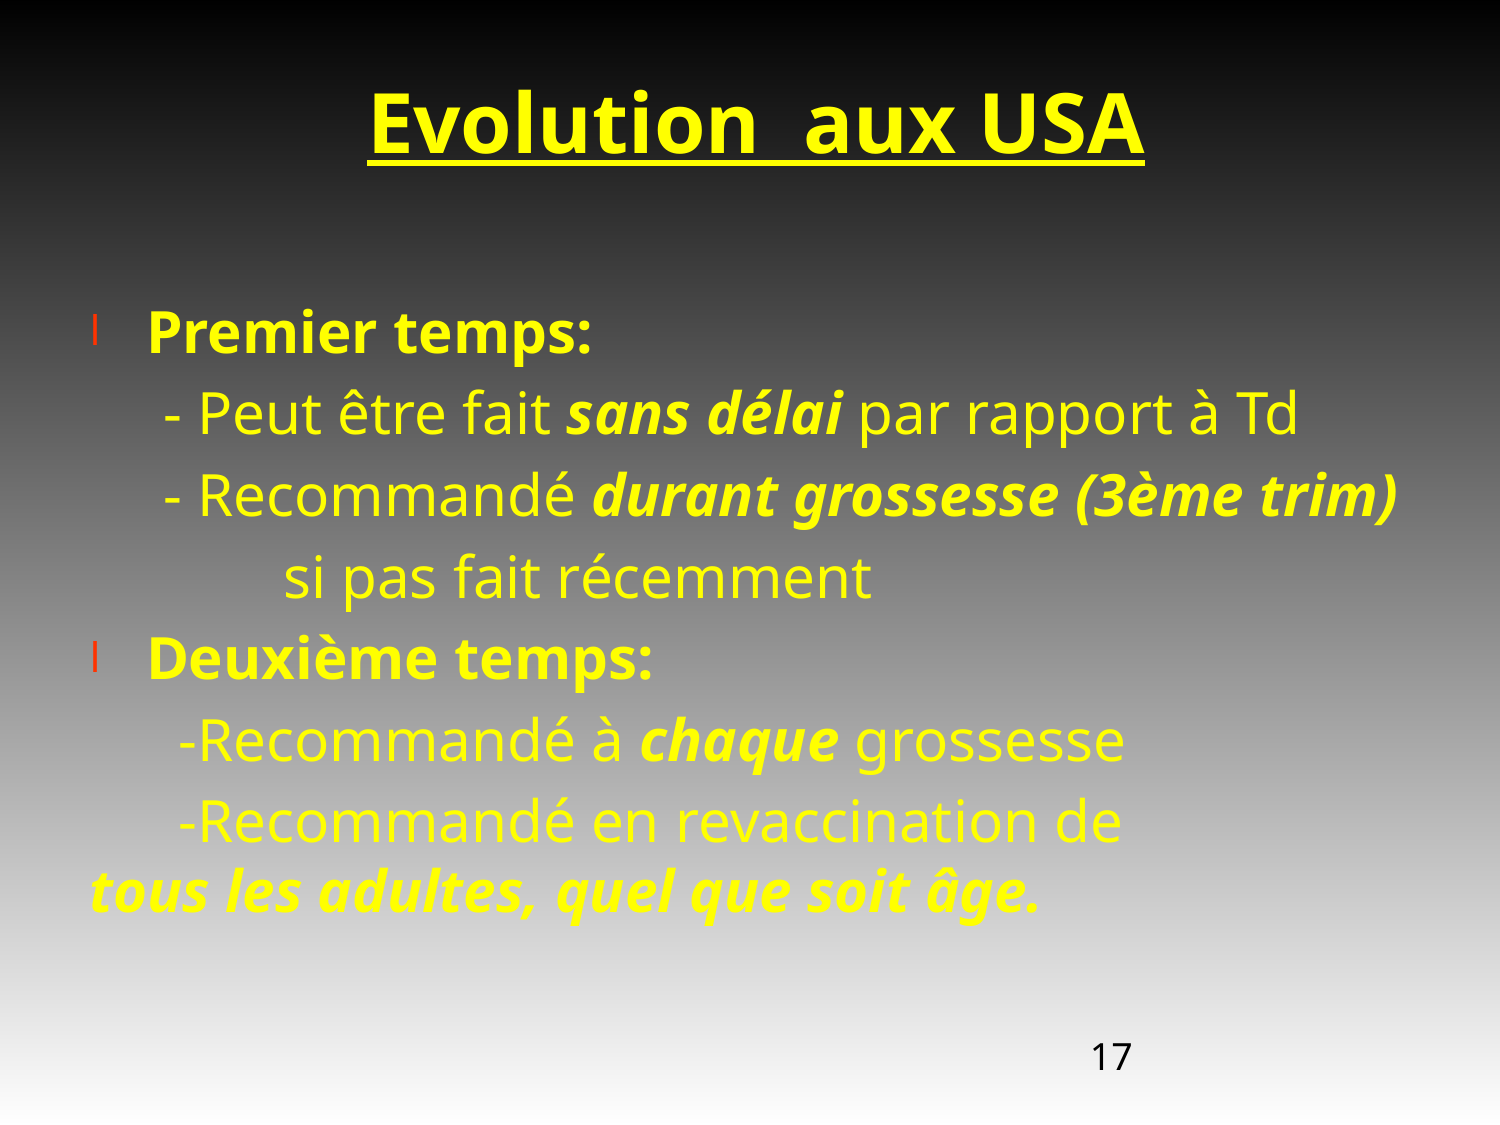

# Evolution aux USA
Premier temps:
	- Peut être fait sans délai par rapport à Td
	- Recommandé durant grossesse (3ème trim)
		 si pas fait récemment
Deuxième temps:
	 -Recommandé à chaque grossesse
	 -Recommandé en revaccination de 			tous les adultes, quel que soit âge.